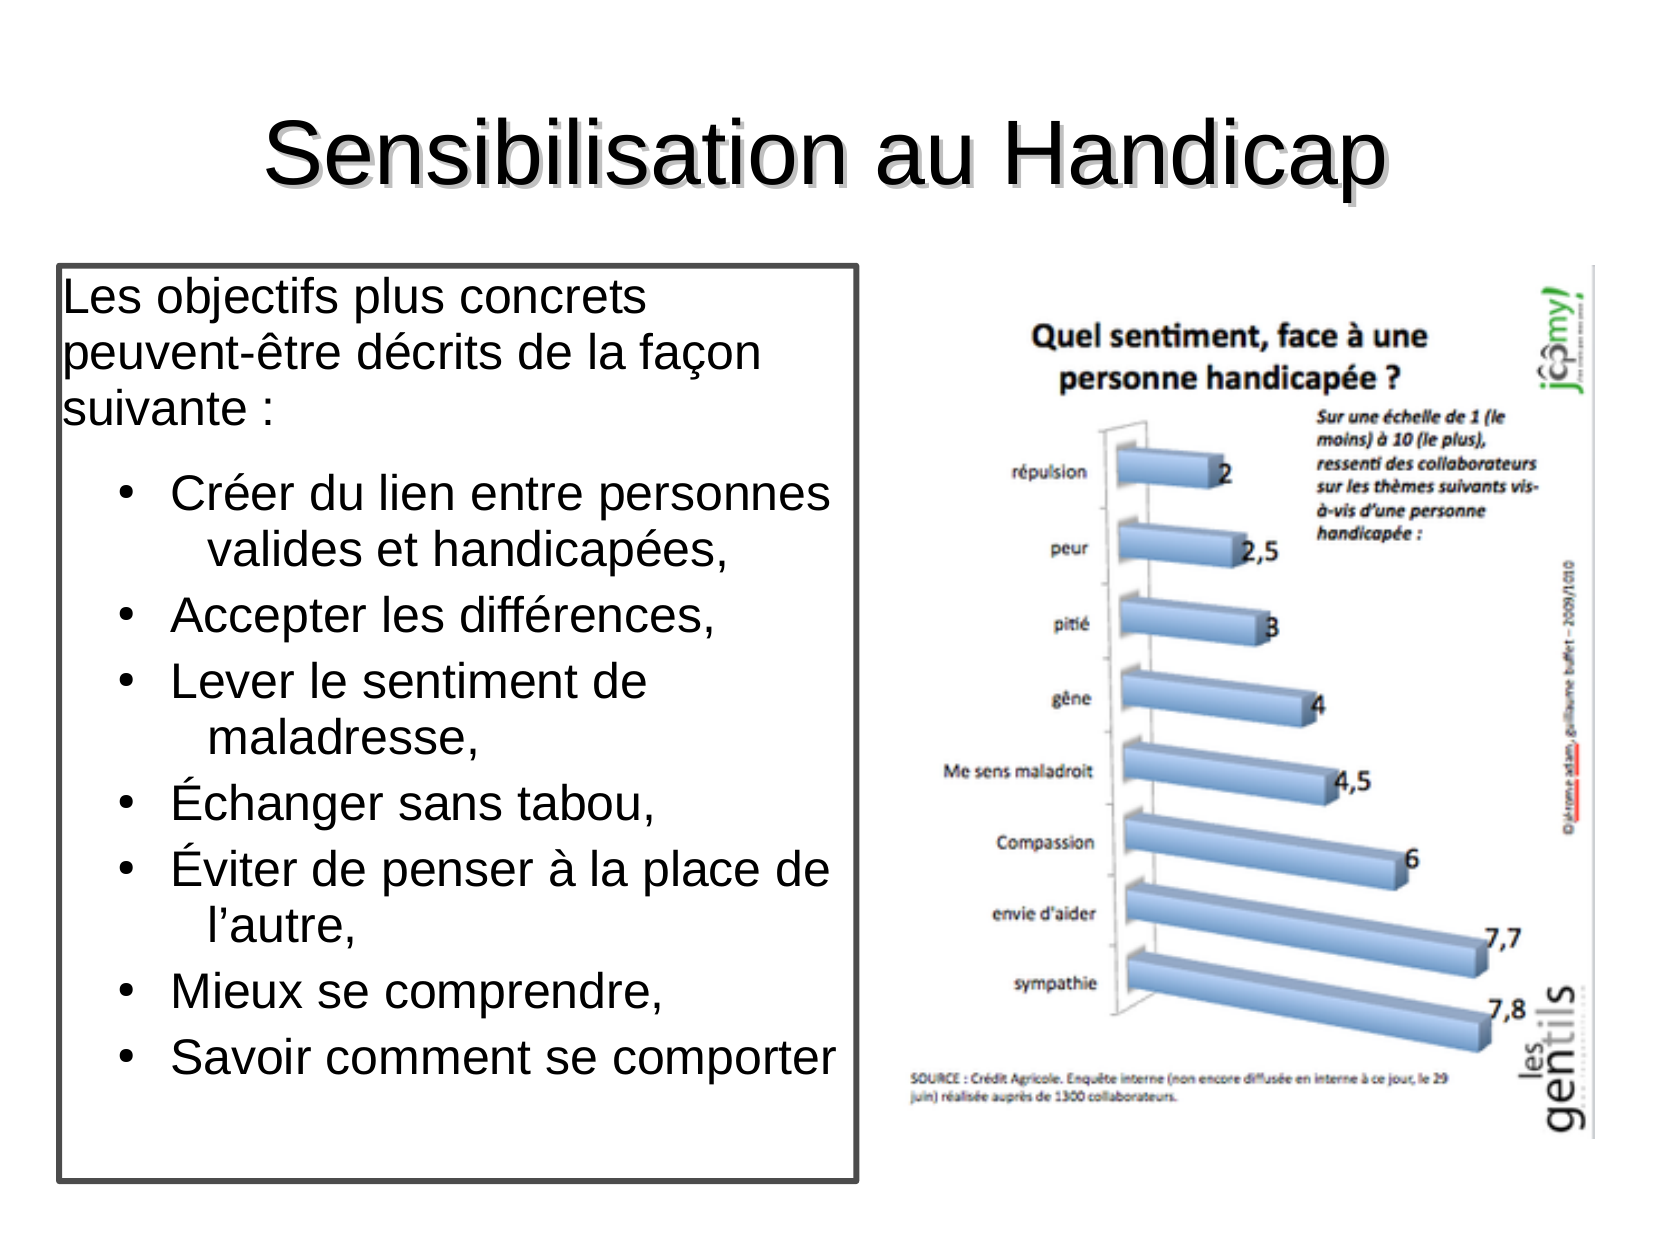

# Sensibilisation au Handicap
Les objectifs plus concrets peuvent-être décrits de la façon suivante :
Créer du lien entre personnes valides et handicapées,
Accepter les différences,
Lever le sentiment de maladresse,
Échanger sans tabou,
Éviter de penser à la place de l’autre,
Mieux se comprendre,
Savoir comment se comporter